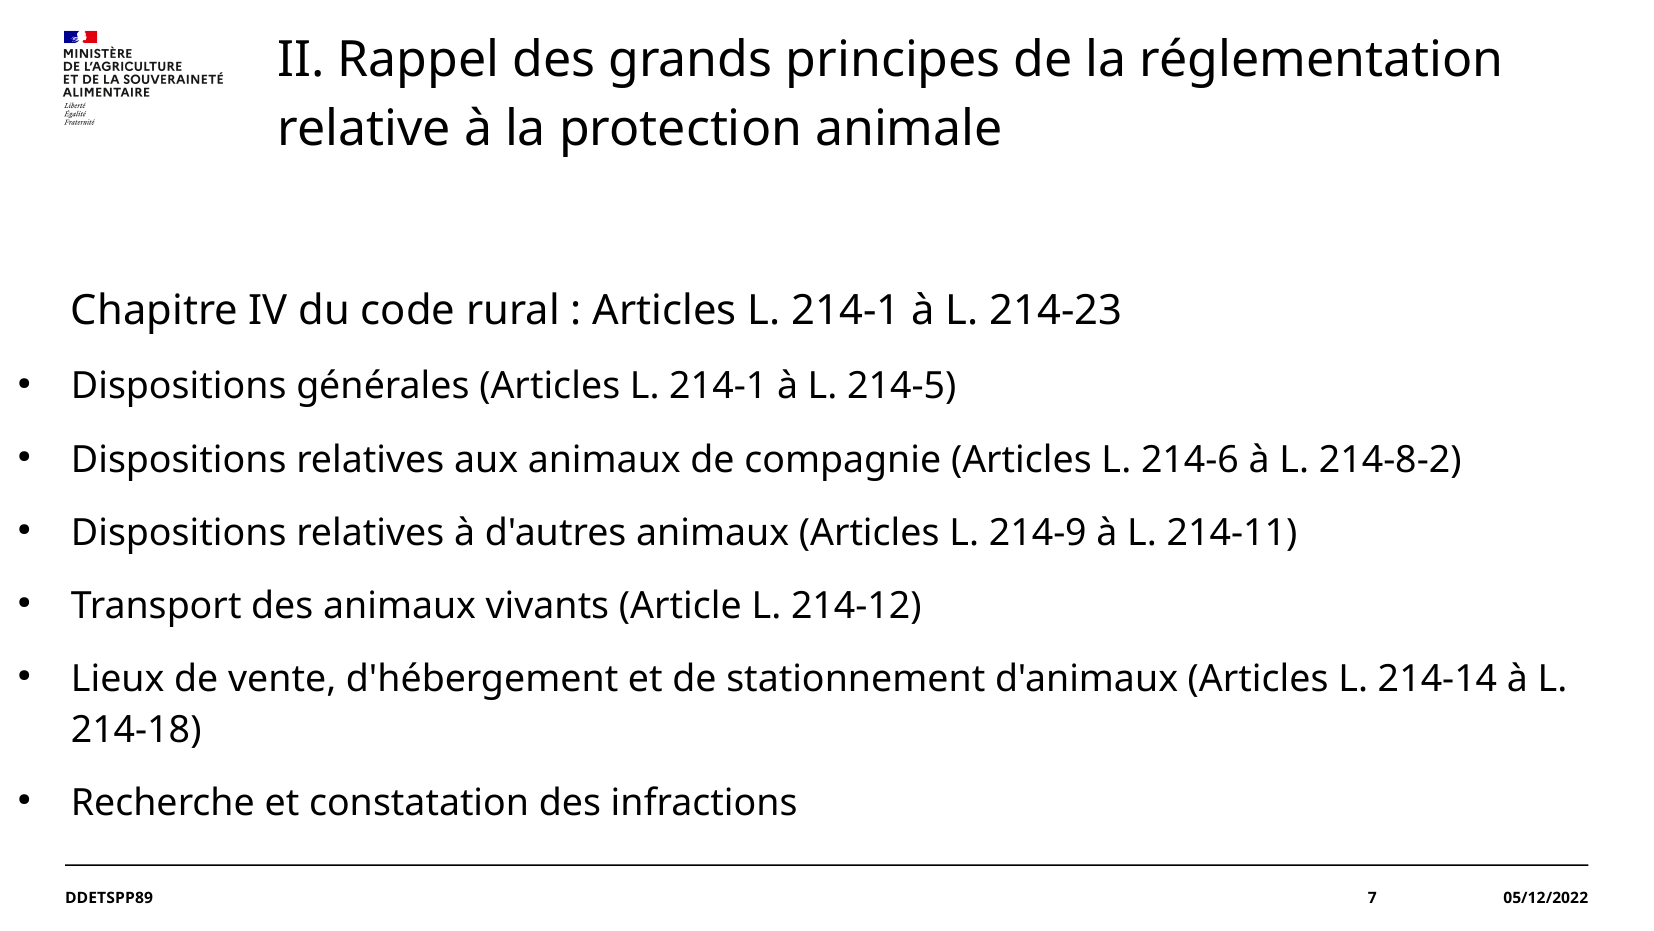

# II. Rappel des grands principes de la réglementation relative à la protection animale
Chapitre IV du code rural : Articles L. 214-1 à L. 214-23
Dispositions générales (Articles L. 214-1 à L. 214-5)
Dispositions relatives aux animaux de compagnie (Articles L. 214-6 à L. 214-8-2)
Dispositions relatives à d'autres animaux (Articles L. 214-9 à L. 214-11)
Transport des animaux vivants (Article L. 214-12)
Lieux de vente, d'hébergement et de stationnement d'animaux (Articles L. 214-14 à L. 214-18)
Recherche et constatation des infractions
DDETSPP89
7
05/12/2022